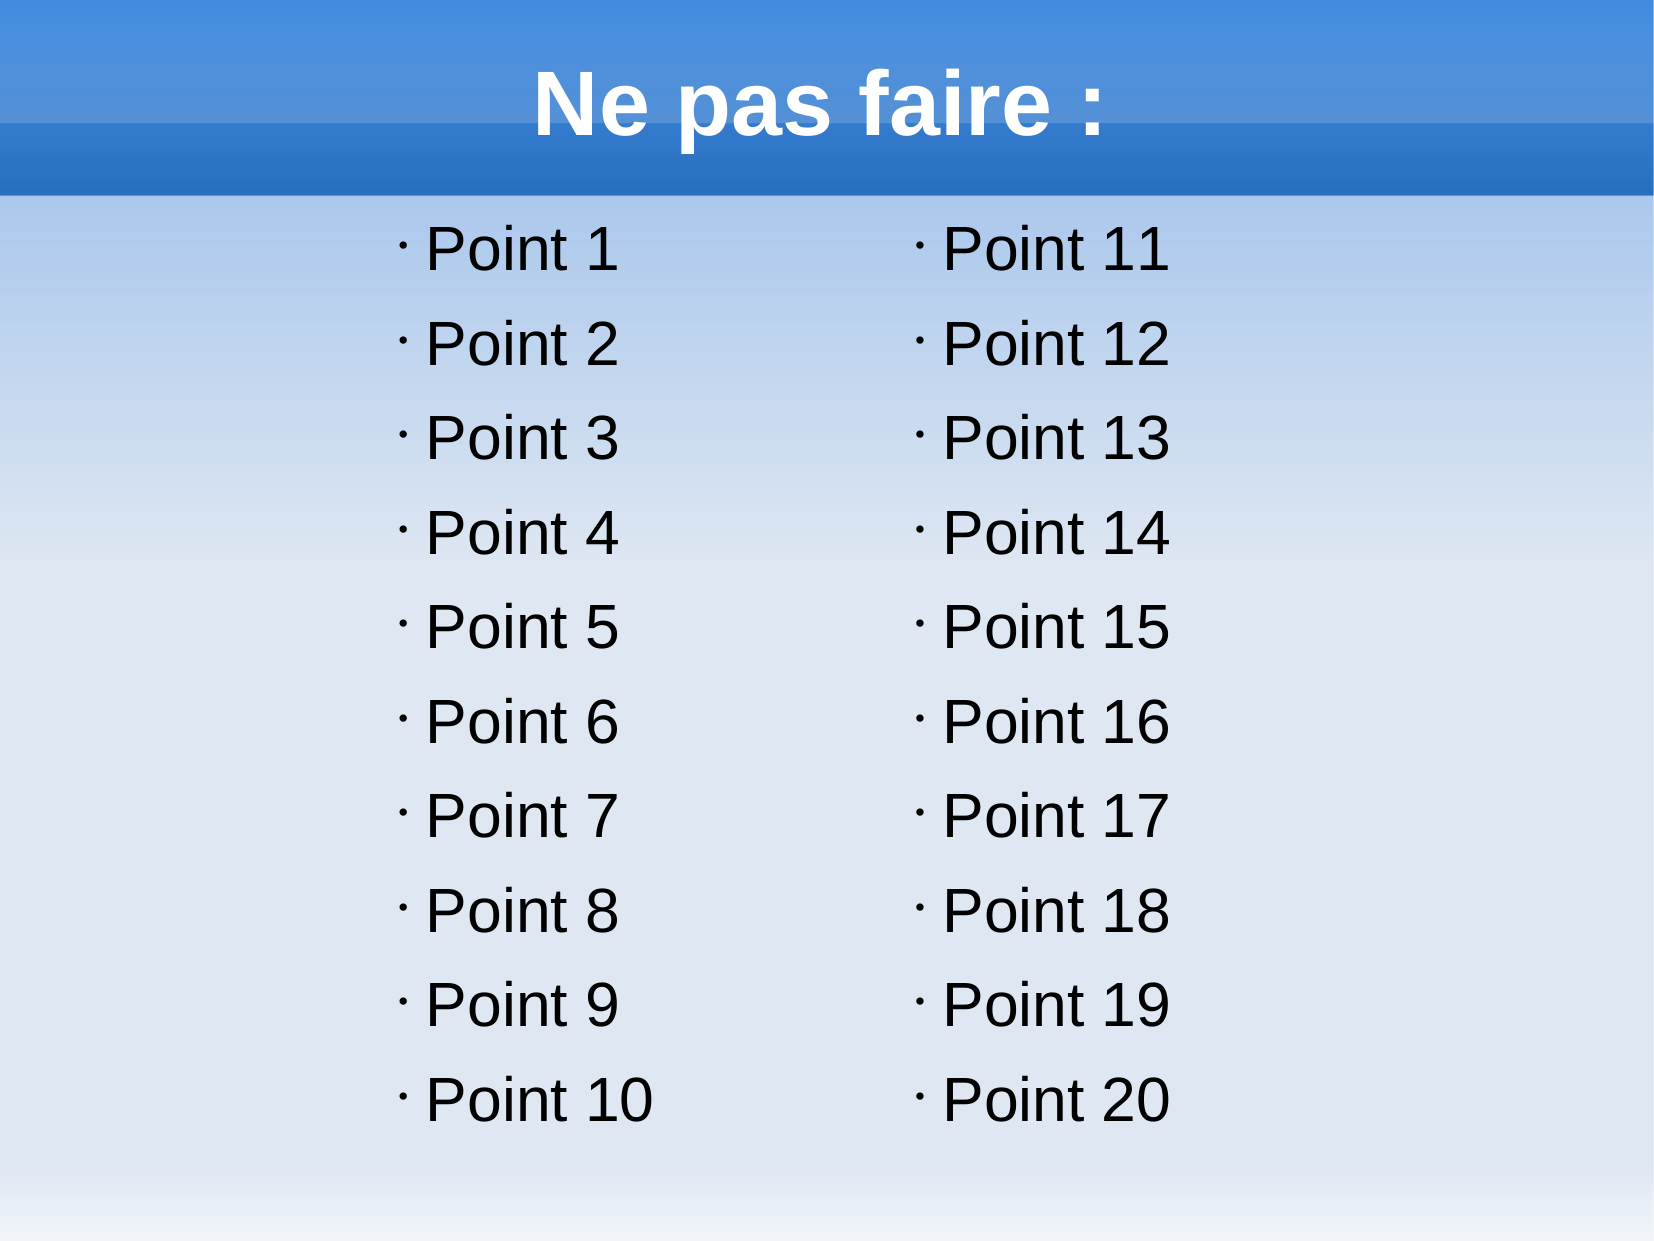

# Ne pas faire :
 Point 1
 Point 2
 Point 3
 Point 4
 Point 5
 Point 6
 Point 7
 Point 8
 Point 9
 Point 10
 Point 11
 Point 12
 Point 13
 Point 14
 Point 15
 Point 16
 Point 17
 Point 18
 Point 19
 Point 20